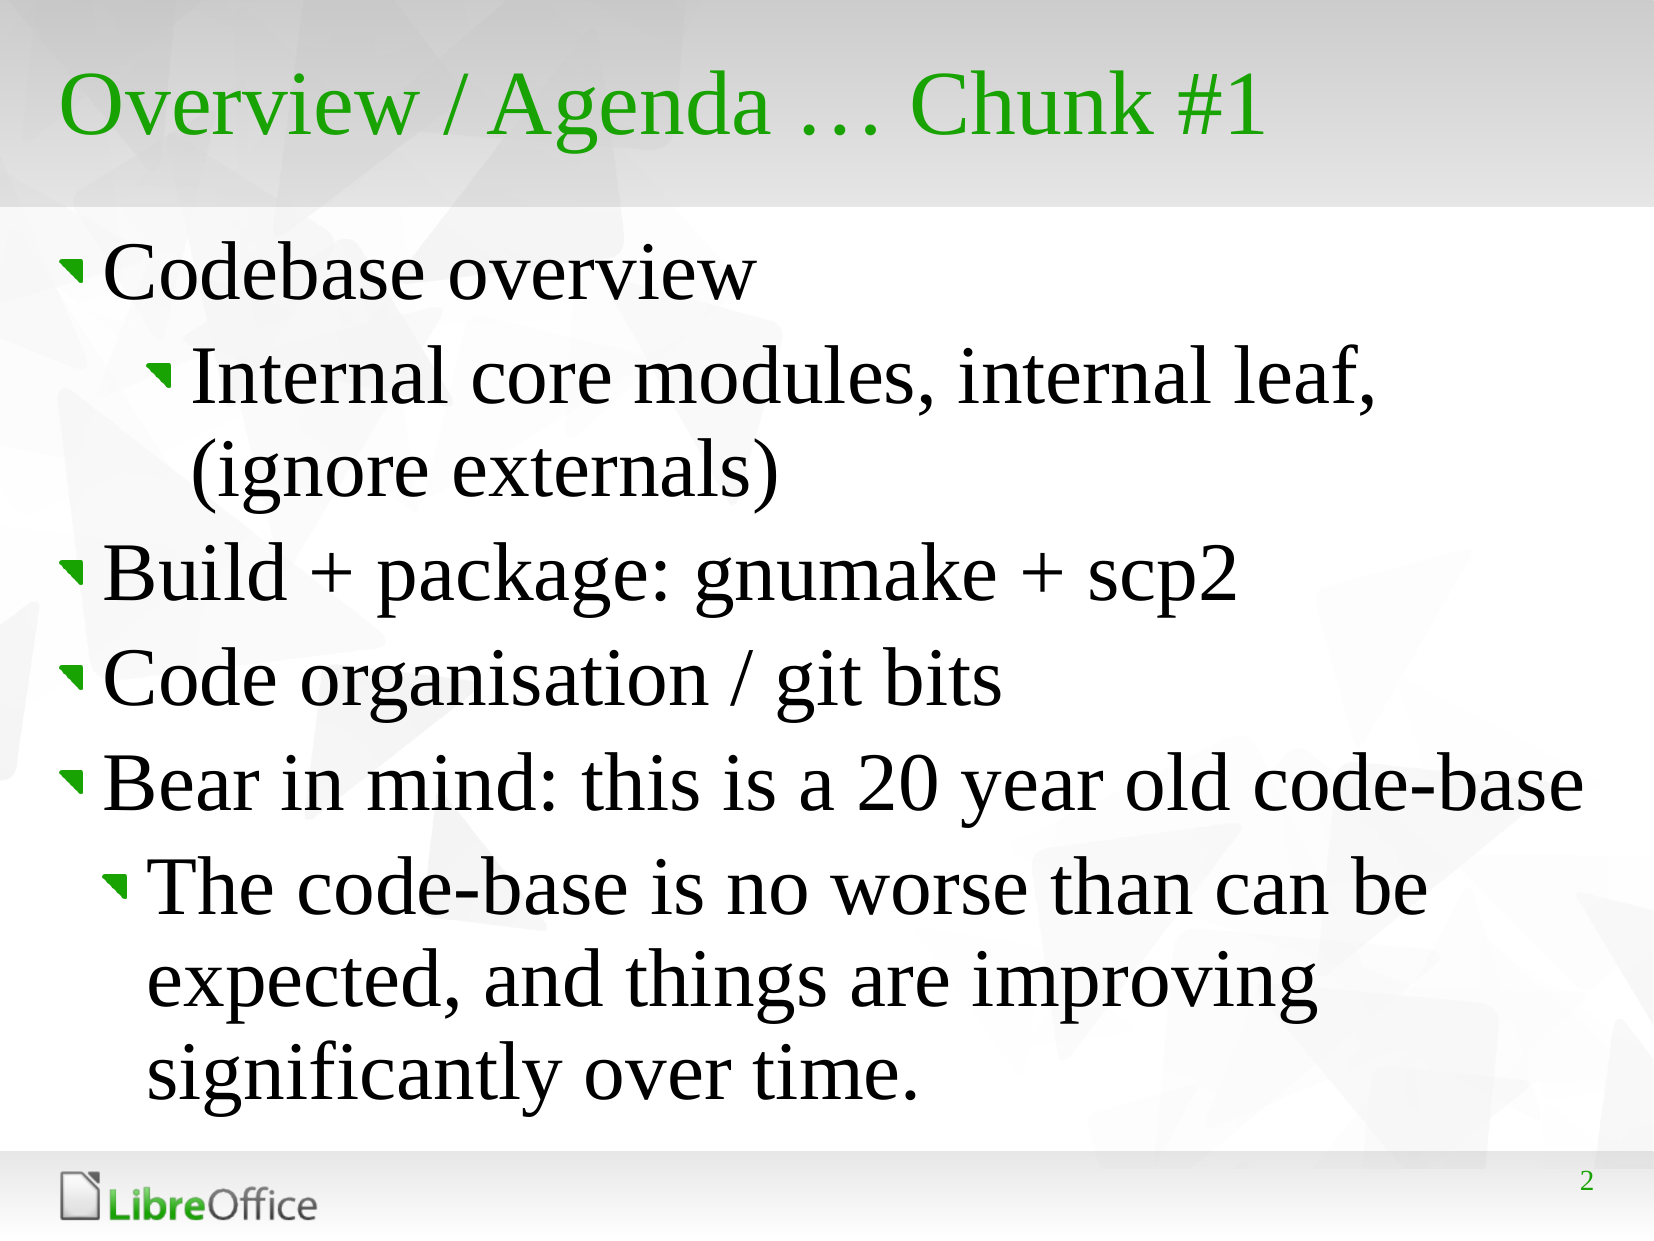

# Overview / Agenda … Chunk #1
Codebase overview
Internal core modules, internal leaf, (ignore externals)
Build + package: gnumake + scp2
Code organisation / git bits
Bear in mind: this is a 20 year old code-base
The code-base is no worse than can be expected, and things are improving significantly over time.
2